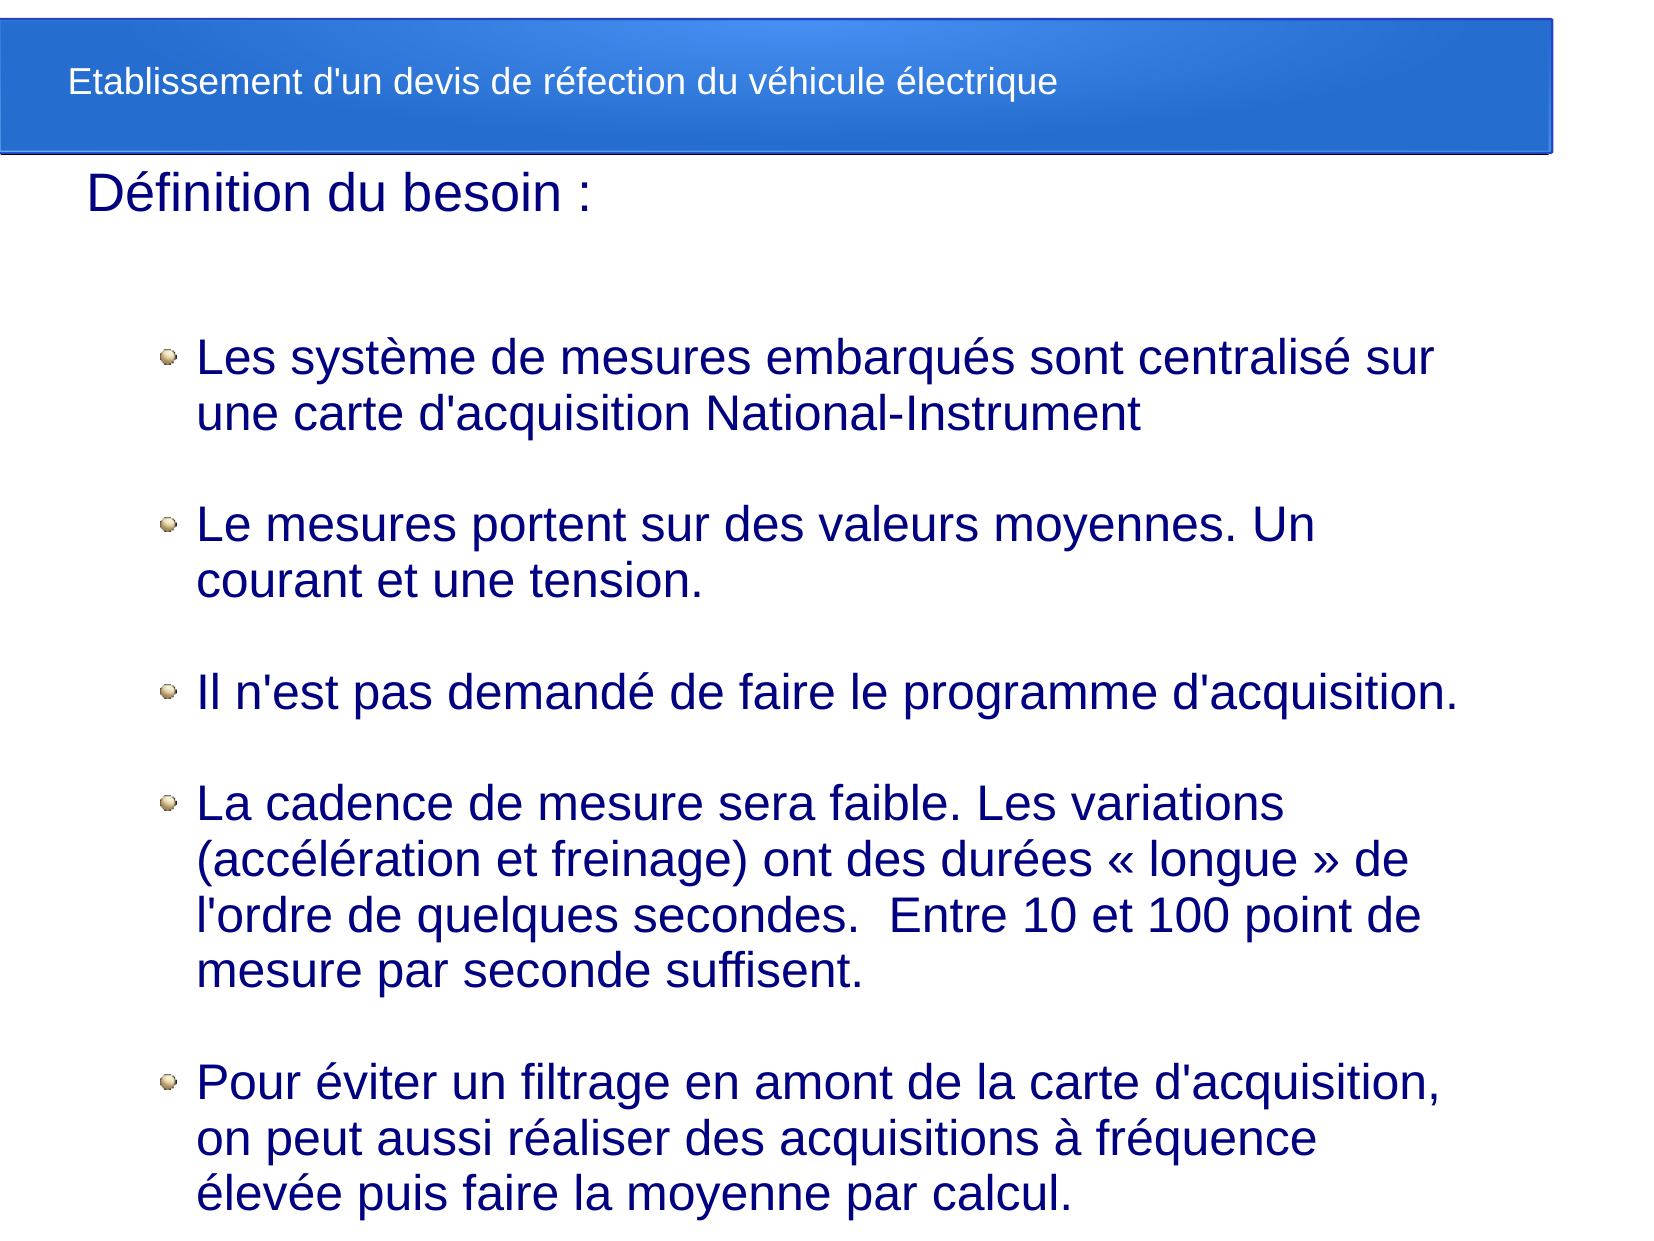

Etablissement d'un devis de réfection du véhicule électrique
Définition du besoin :
Les système de mesures embarqués sont centralisé sur une carte d'acquisition National-Instrument
Le mesures portent sur des valeurs moyennes. Un courant et une tension.
Il n'est pas demandé de faire le programme d'acquisition.
La cadence de mesure sera faible. Les variations (accélération et freinage) ont des durées « longue » de l'ordre de quelques secondes. Entre 10 et 100 point de mesure par seconde suffisent.
Pour éviter un filtrage en amont de la carte d'acquisition, on peut aussi réaliser des acquisitions à fréquence élevée puis faire la moyenne par calcul.